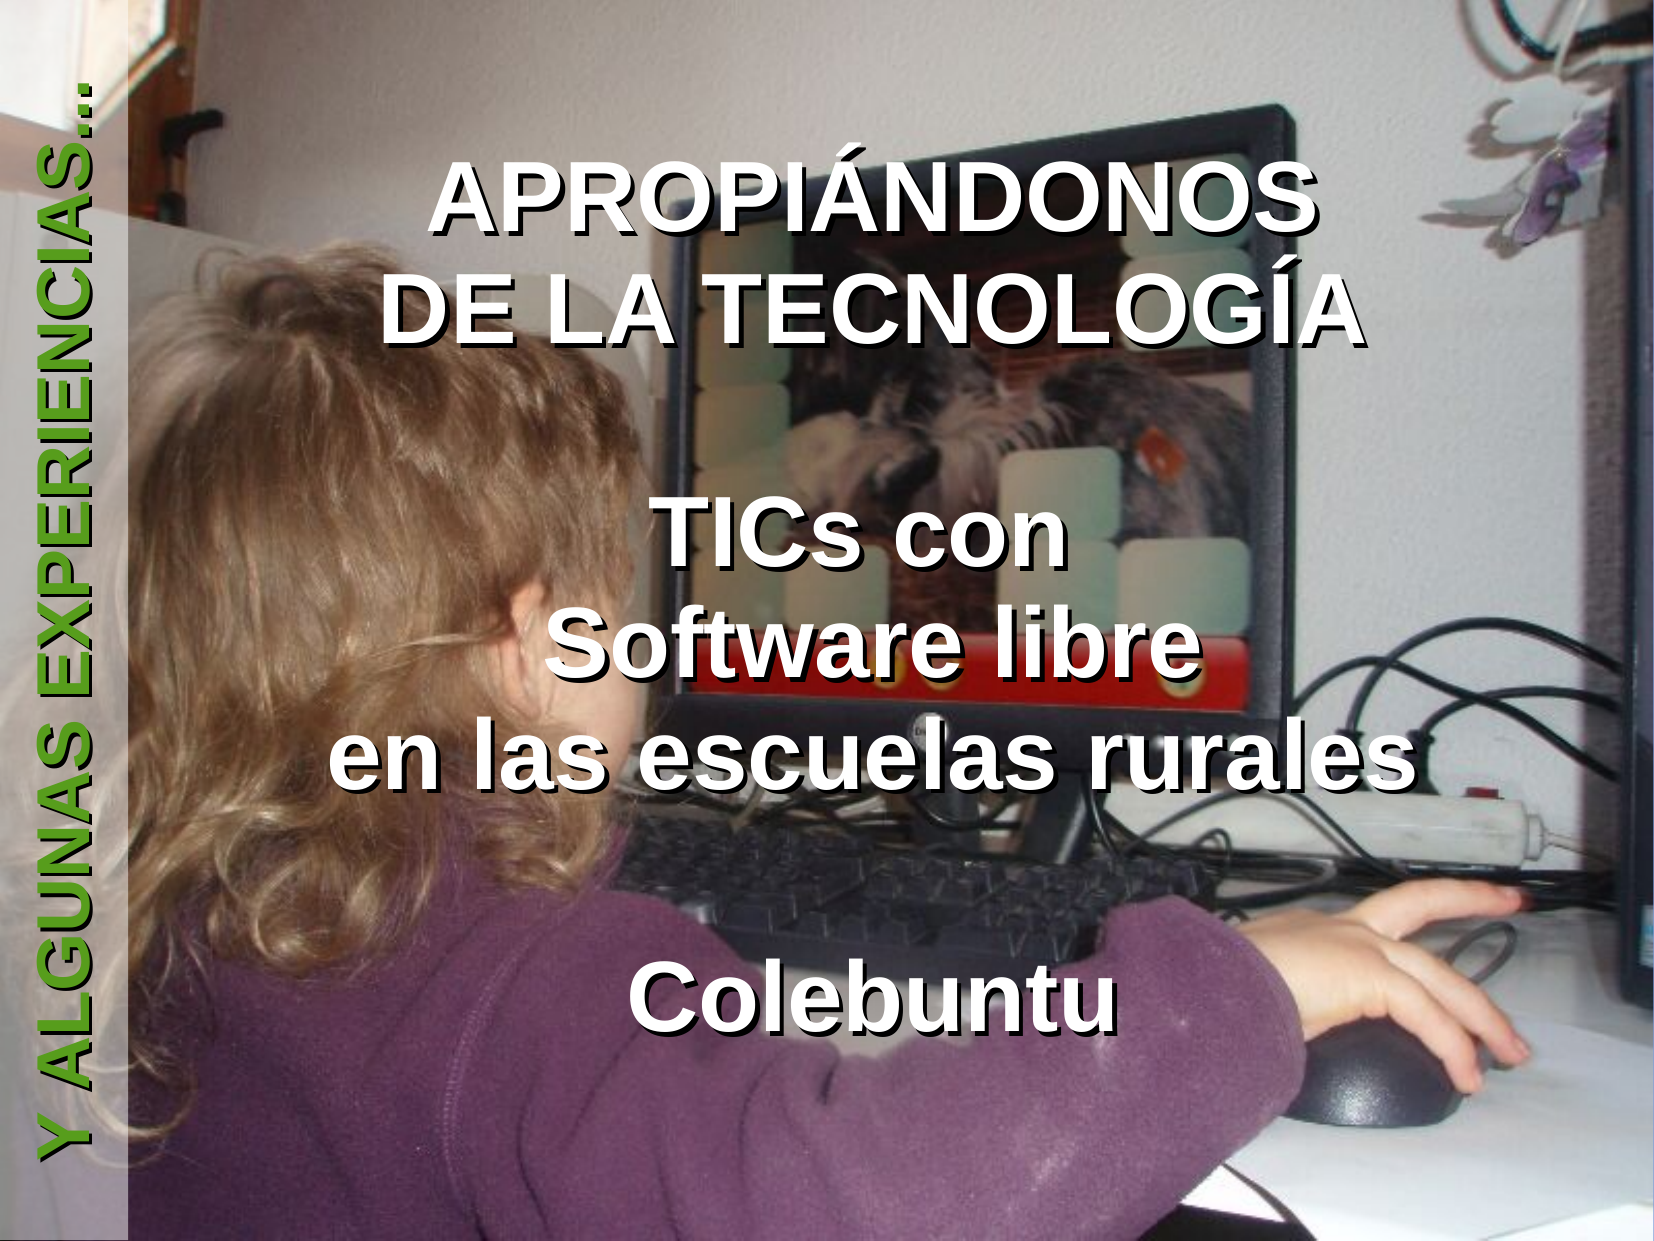

# APROPIÁNDONOS
DE LA TECNOLOGÍA
TICs con
Software libre
en las escuelas rurales
Colebuntu
Y ALGUNAS EXPERIENCIAS...